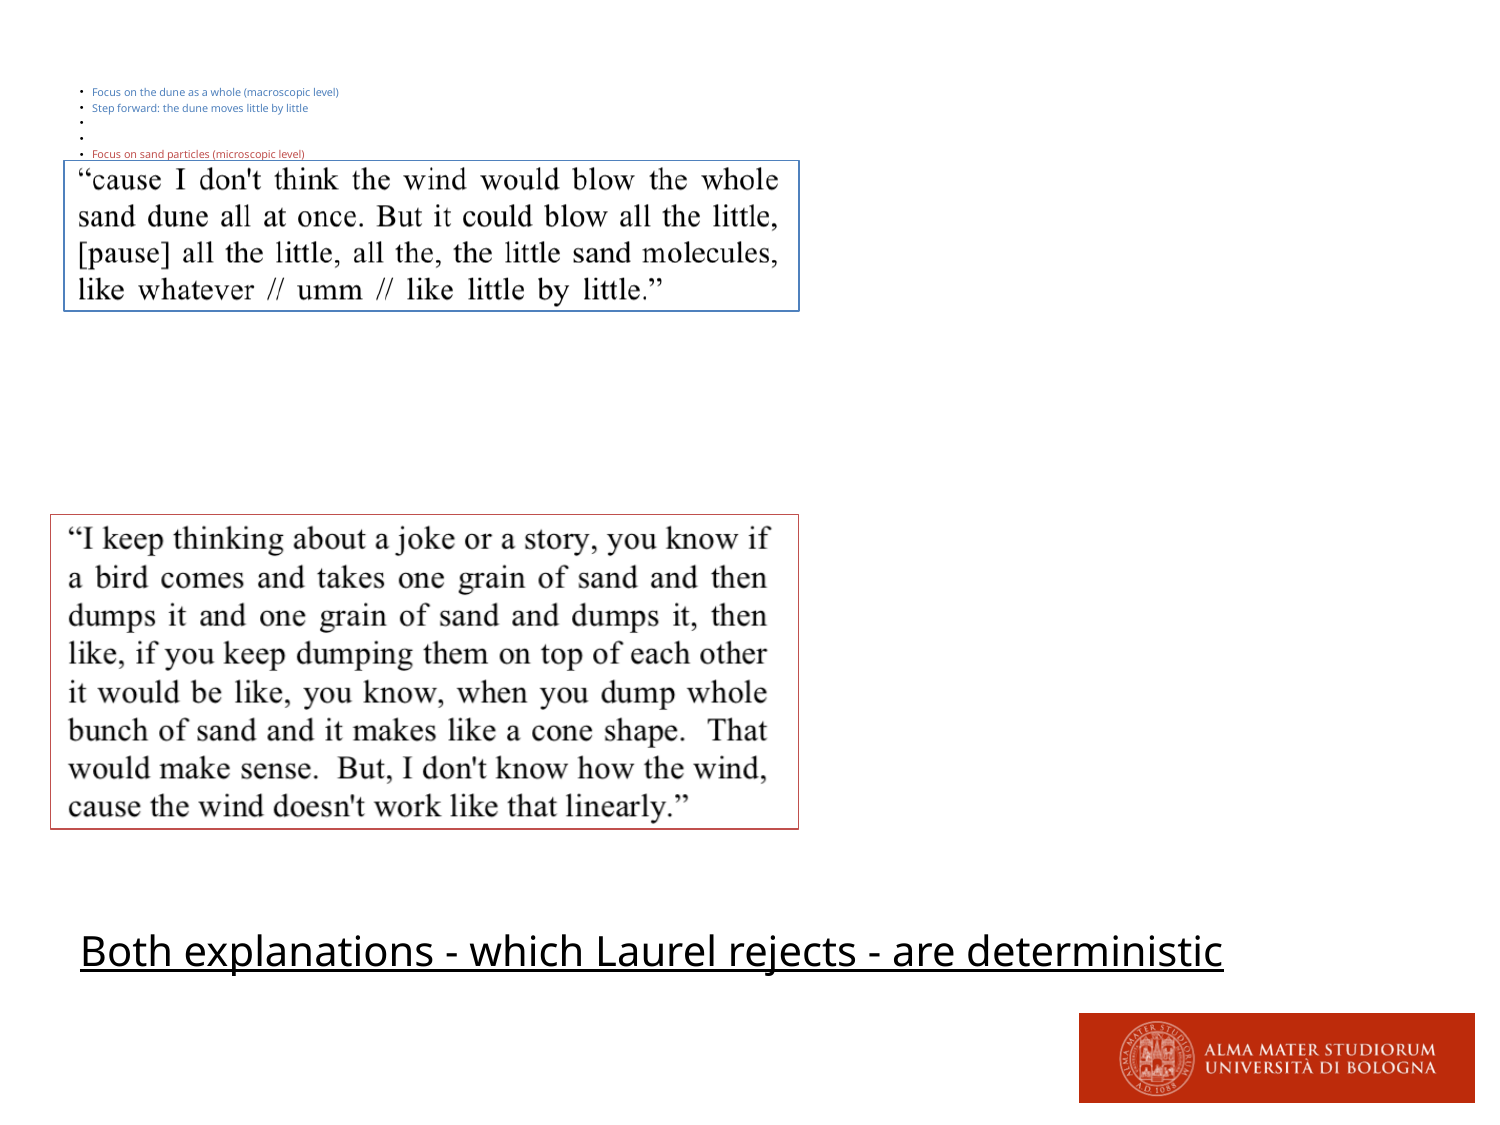

# Focus on the dune as a whole (macroscopic level)
Step forward: the dune moves little by little
Focus on sand particles (microscopic level)
Step forward: particles accumulate
Both explanations - which Laurel rejects - are deterministic